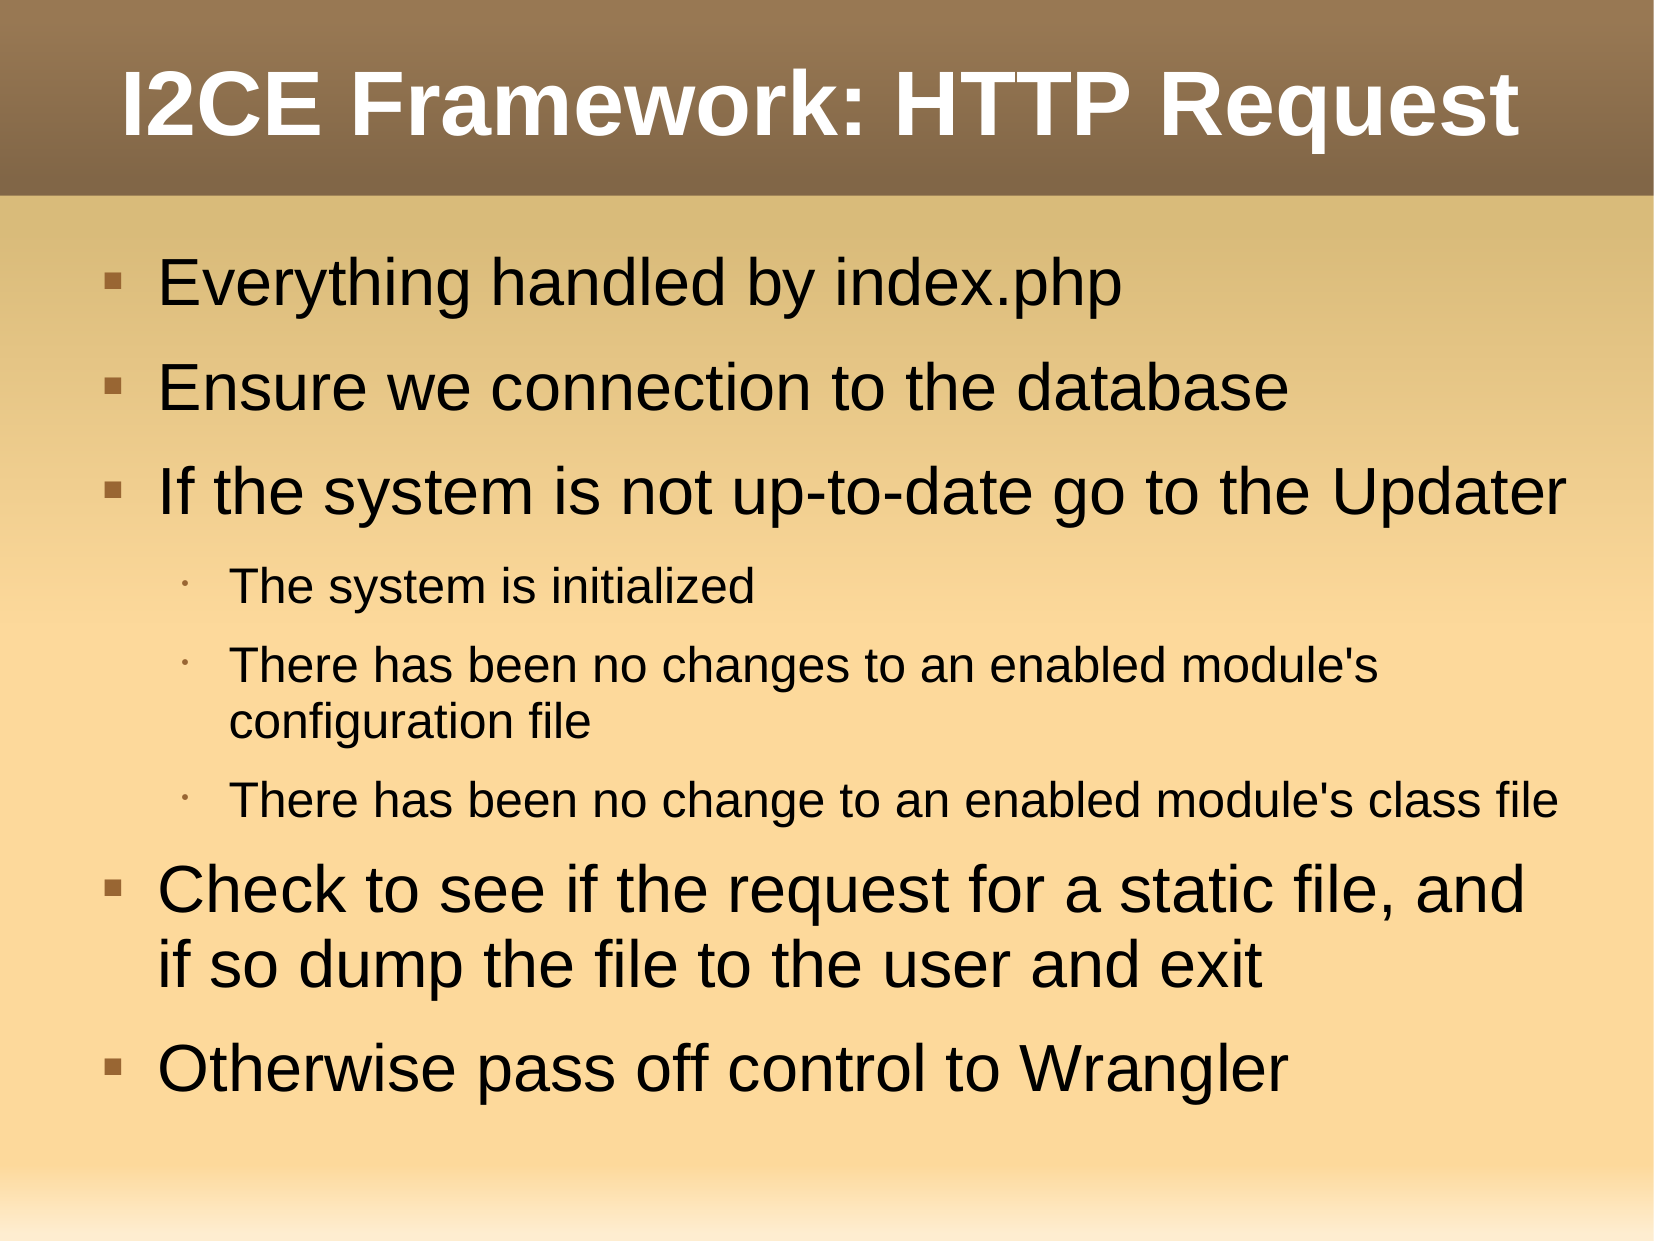

# I2CE Framework: HTTP Request
Everything handled by index.php
Ensure we connection to the database
If the system is not up-to-date go to the Updater
The system is initialized
There has been no changes to an enabled module's configuration file
There has been no change to an enabled module's class file
Check to see if the request for a static file, and if so dump the file to the user and exit
Otherwise pass off control to Wrangler